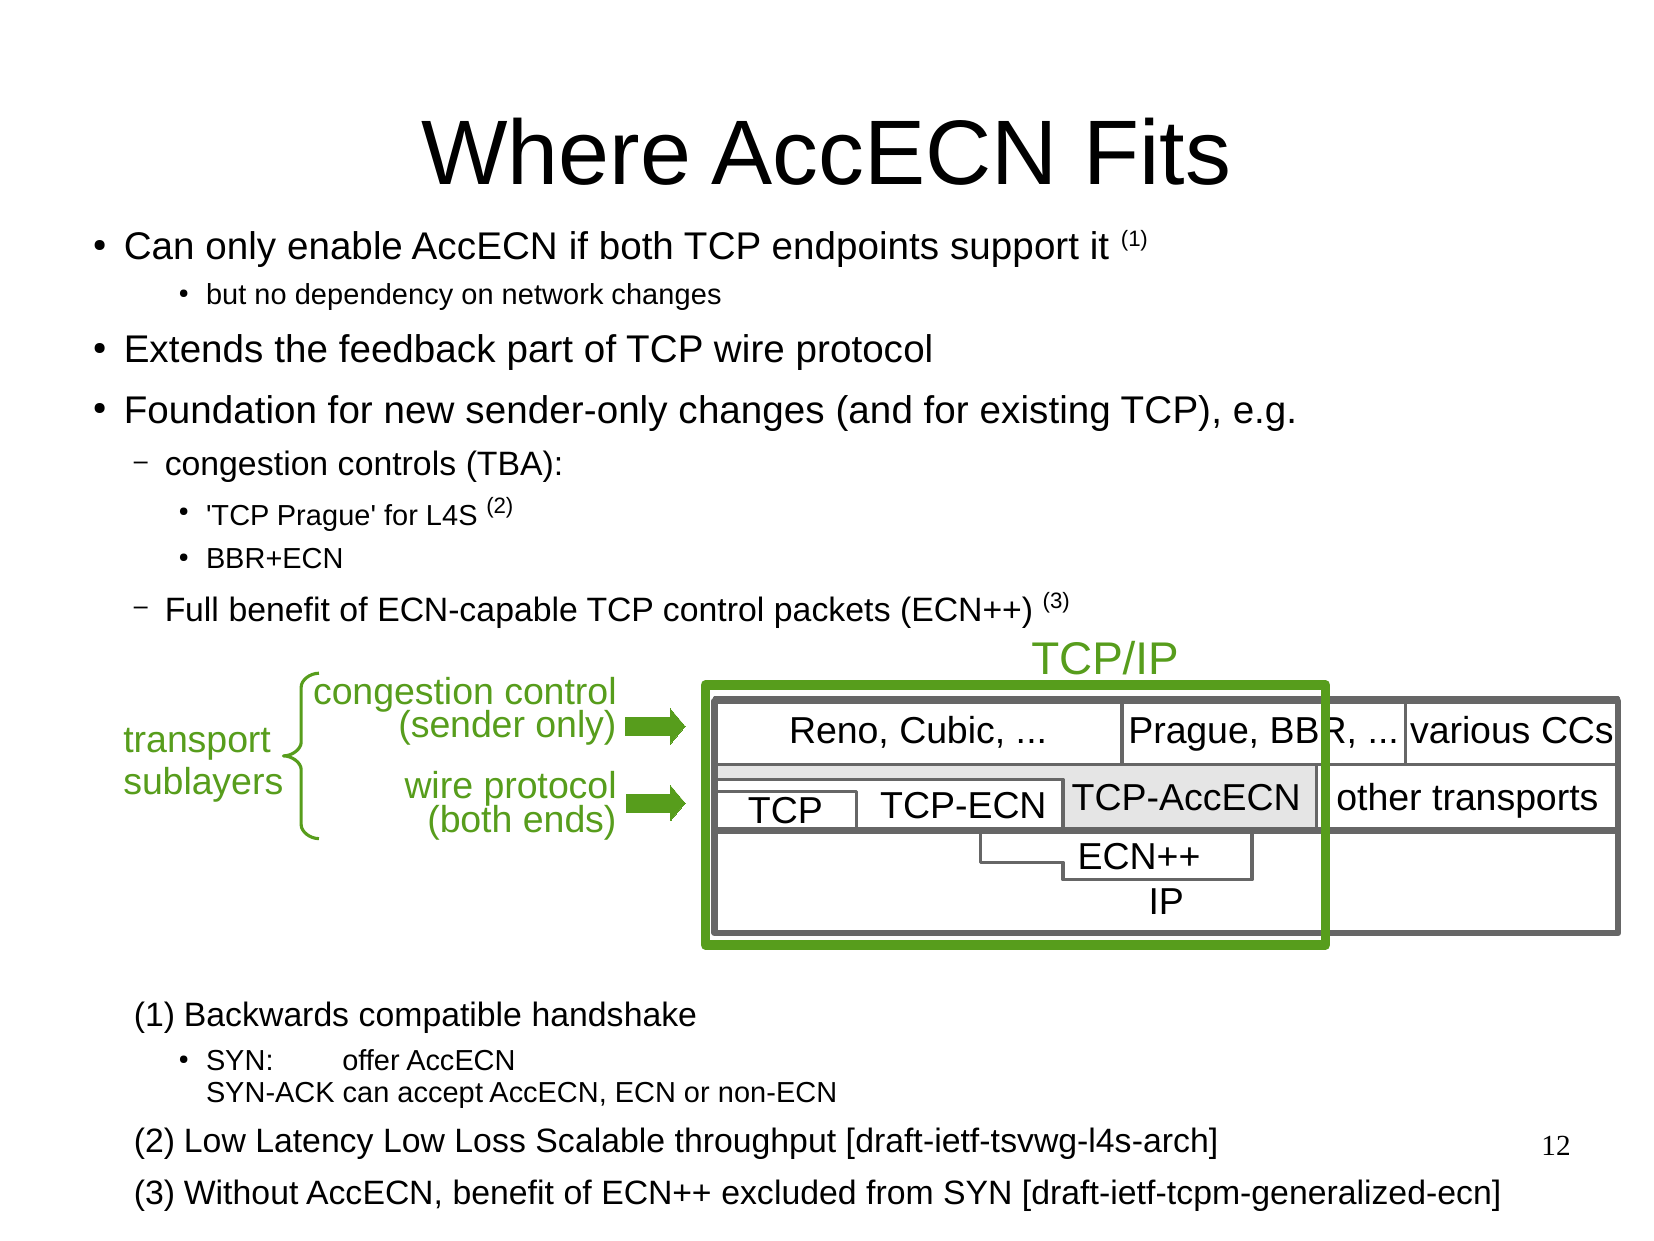

# Where AccECN Fits
Can only enable AccECN if both TCP endpoints support it (1)
but no dependency on network changes
Extends the feedback part of TCP wire protocol
Foundation for new sender-only changes (and for existing TCP), e.g.
congestion controls (TBA):
'TCP Prague' for L4S (2)
BBR+ECN
Full benefit of ECN-capable TCP control packets (ECN++) (3)
 Backwards compatible handshake
SYN: 		 offer AccECN
SYN-ACK can accept AccECN, ECN or non-ECN
 Low Latency Low Loss Scalable throughput [draft-ietf-tsvwg-l4s-arch]
 Without AccECN, benefit of ECN++ excluded from SYN [draft-ietf-tcpm-generalized-ecn]
TCP/IP
congestion control
(sender only)
Reno, Cubic, ...
Prague, BBR, ...
various CCs
transport
sublayers
TCP-AccECN
other transports
wire protocol
(both ends)
TCP-ECN
TCP
ECN++
IP
12